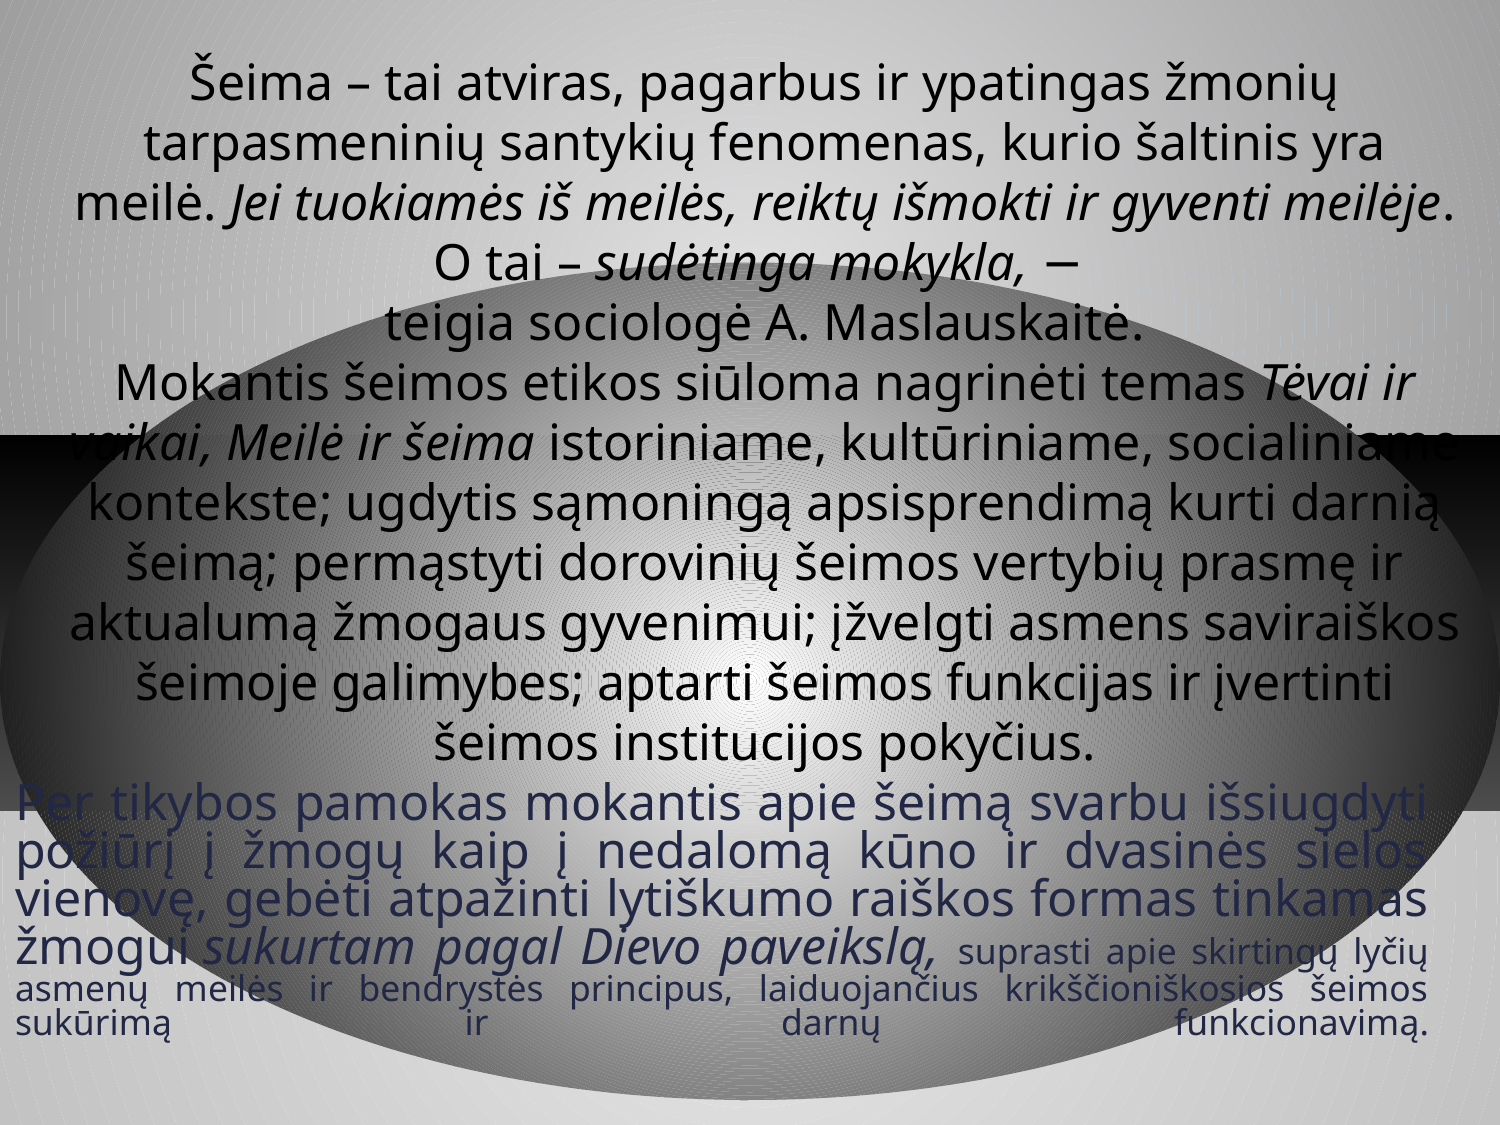

Šeima – tai atviras, pagarbus ir ypatingas žmonių tarpasmeninių santykių fenomenas, kurio šaltinis yra meilė. Jei tuokiamės iš meilės, reiktų išmokti ir gyventi meilėje. O tai – sudėtinga mokykla, −
teigia sociologė A. Maslauskaitė.
Mokantis šeimos etikos siūloma nagrinėti temas Tėvai ir vaikai, Meilė ir šeima istoriniame, kultūriniame, socialiniame kontekste; ugdytis sąmoningą apsisprendimą kurti darnią šeimą; permąstyti dorovinių šeimos vertybių prasmę ir aktualumą žmogaus gyvenimui; įžvelgti asmens saviraiškos šeimoje galimybes; aptarti šeimos funkcijas ir įvertinti šeimos institucijos pokyčius.
# Per tikybos pamokas mokantis apie šeimą svarbu išsiugdyti požiūrį į žmogų kaip į nedalomą kūno ir dvasinės sielos vienovę, gebėti atpažinti lytiškumo raiškos formas tinkamas žmogui sukurtam pagal Dievo paveikslą, suprasti apie skirtingų lyčių asmenų meilės ir bendrystės principus, laiduojančius krikščioniškosios šeimos sukūrimą ir darnų funkcionavimą.